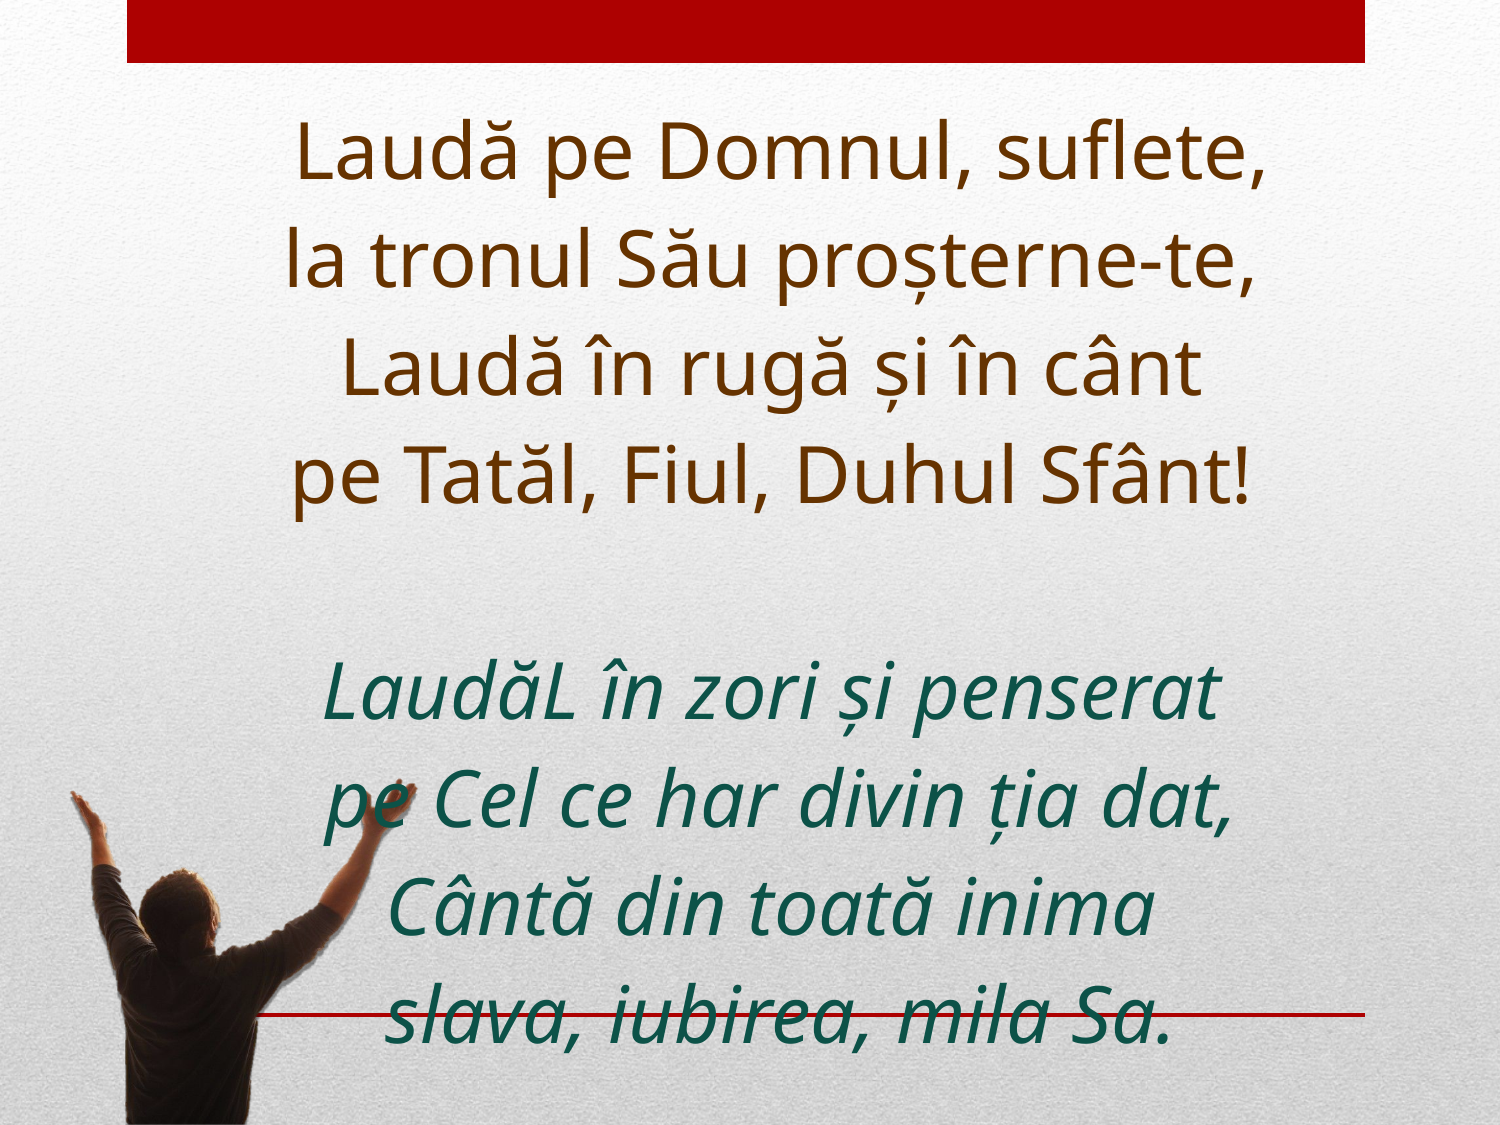

Laudă pe Domnul, suflete,
la tronul Său proşterne-te,
Laudă în rugă şi în cânt
pe Tatăl, Fiul, Duhul Sfânt!
Laudă­L în zori şi pe­nserat
pe Cel ce har divin ţi­a dat,
Cântă din toată inima
slava, iubirea, mila Sa.